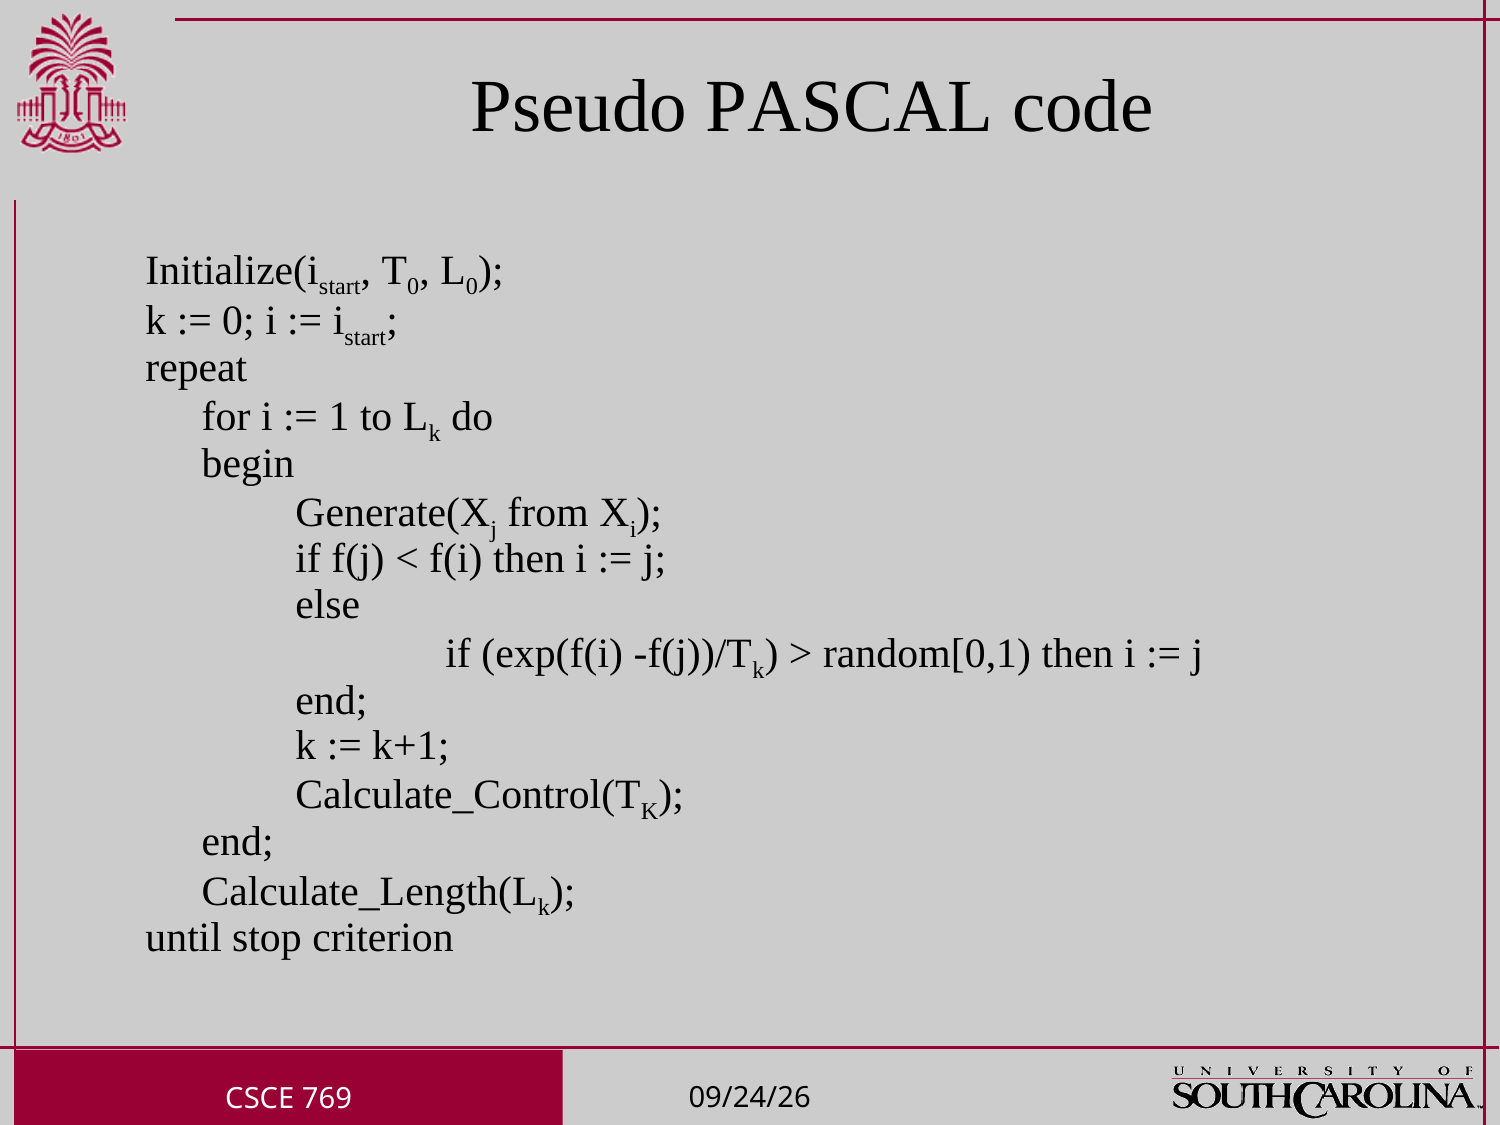

# Pseudo PASCAL code
Initialize(istart, T0, L0);
k := 0; i := istart;
repeat
	for i := 1 to Lk do
	begin
 		Generate(Xj from Xi);
		if f(j) < f(i) then i := j;
 		else
			if (exp(f(i) -f(j))/Tk) > random[0,1) then i := j
 		end;
		k := k+1;
		Calculate_Control(TK);
	end;
	Calculate_Length(Lk);
until stop criterion